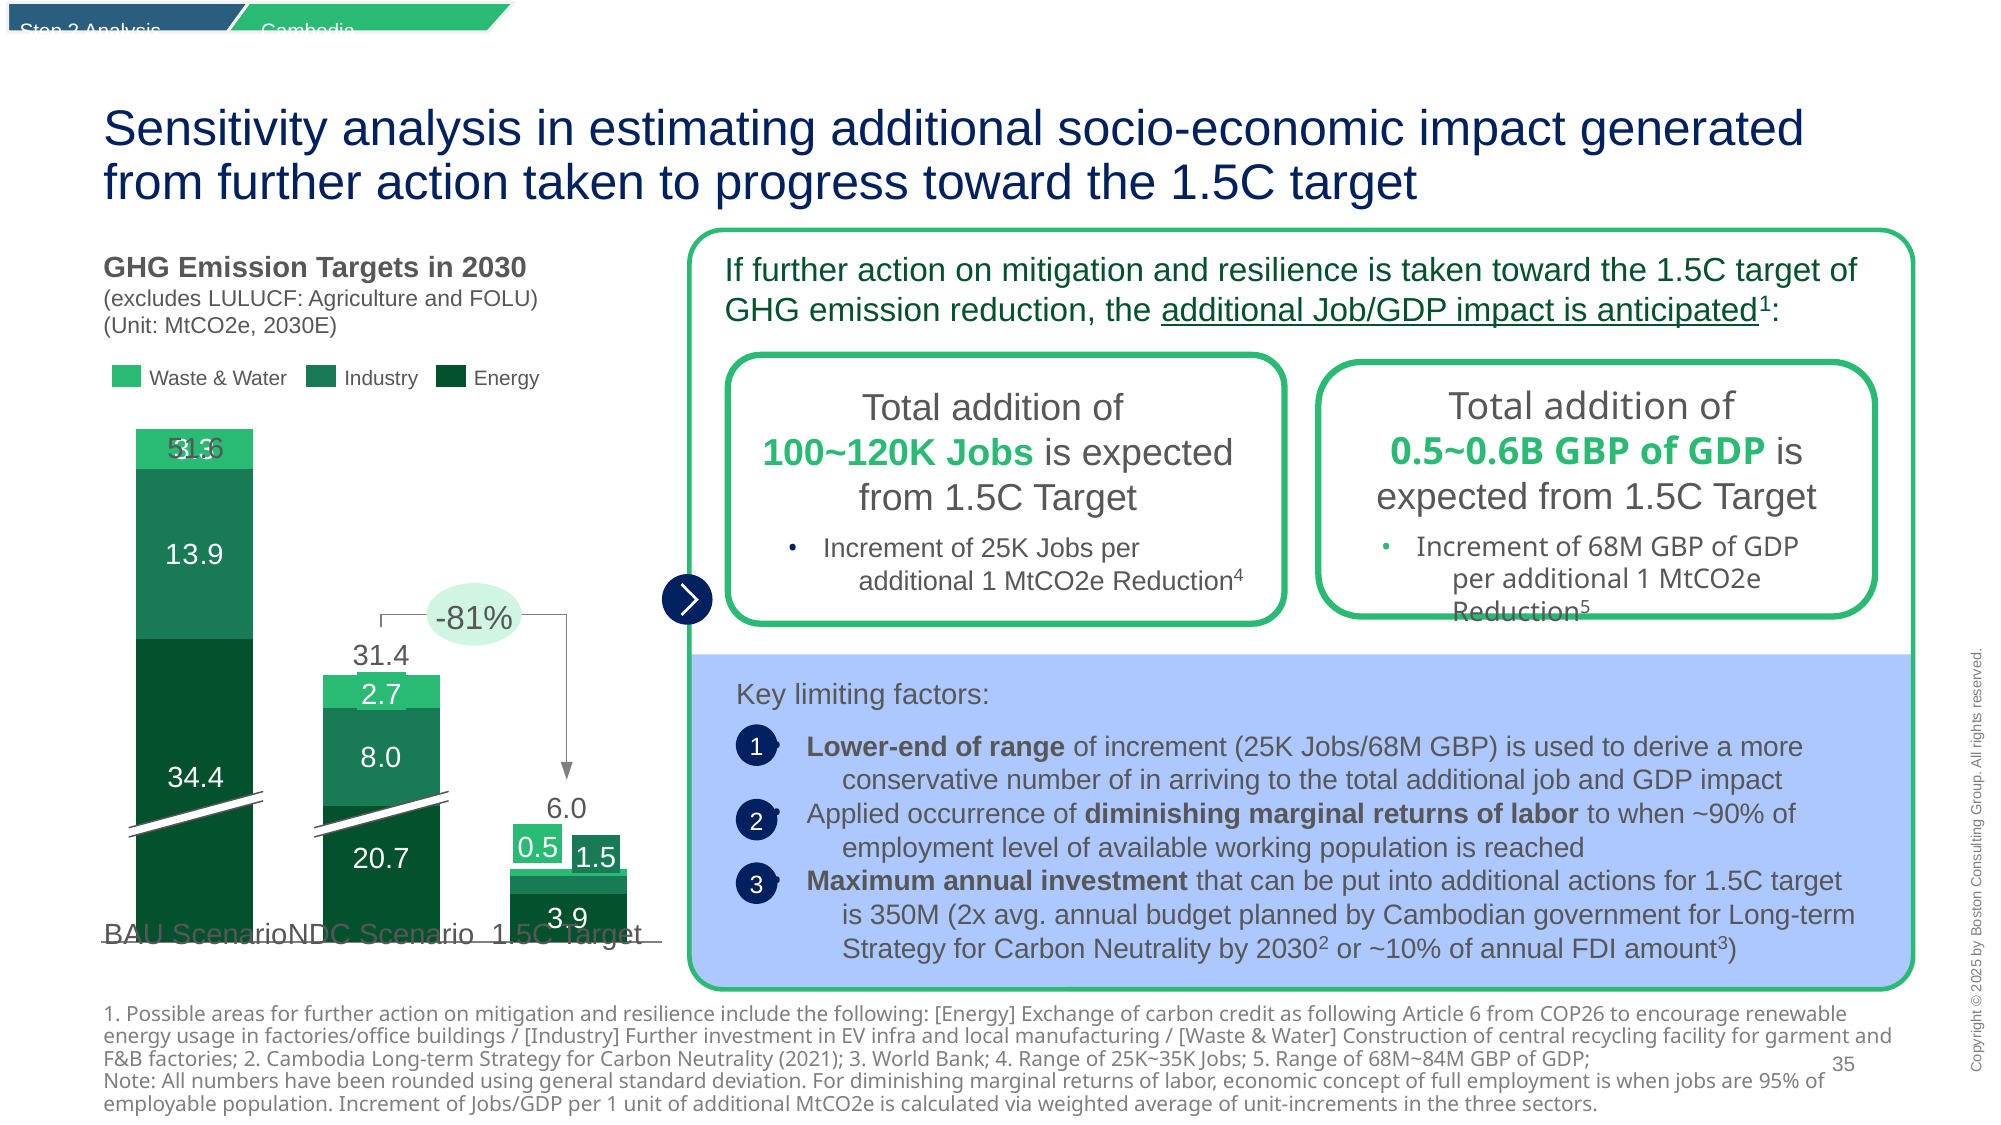

Step 2 Analysis
Cambodia
# Sensitivity analysis in estimating additional socio-economic impact generated from further action taken to progress toward the 1.5C target
GHG Emission Targets in 2030
(excludes LULUCF: Agriculture and FOLU)
(Unit: MtCO2e, 2030E)
If further action on mitigation and resilience is taken toward the 1.5C target of GHG emission reduction, the additional Job/GDP impact is anticipated1:
Total addition of
100~120K Jobs is expected from 1.5C Target
Increment of 25K Jobs per additional 1 MtCO2e Reduction4
Total addition of
0.5~0.6B GBP of GDP is expected from 1.5C Target
Increment of 68M GBP of GDP per additional 1 MtCO2e Reduction5
Waste & Water
Industry
Energy
### Chart
| Category | Series1 | Series2 | Series3 |
|---|---|---|---|
| 1 | 24.8640807665982 | 13.9 | 3.3 |
| 2 | 11.1640807665982 | 8.0 | 2.7 |
| 3 | 3.933 | 1.52 | 0.513 |51.6
-81%
31.4
2.7
Key limiting factors:
1
Lower-end of range of increment (25K Jobs/68M GBP) is used to derive a more conservative number of in arriving to the total additional job and GDP impact
Applied occurrence of diminishing marginal returns of labor to when ~90% of employment level of available working population is reached
Maximum annual investment that can be put into additional actions for 1.5C target is 350M (2x avg. annual budget planned by Cambodian government for Long-term Strategy for Carbon Neutrality by 20302 or ~10% of annual FDI amount3)
34.4
6.0
2
0.5
1.5
20.7
3
BAU Scenario
NDC Scenario
1.5C Target
1. Possible areas for further action on mitigation and resilience include the following: [Energy] Exchange of carbon credit as following Article 6 from COP26 to encourage renewable energy usage in factories/office buildings / [Industry] Further investment in EV infra and local manufacturing / [Waste & Water] Construction of central recycling facility for garment and F&B factories; 2. Cambodia Long-term Strategy for Carbon Neutrality (2021); 3. World Bank; 4. Range of 25K~35K Jobs; 5. Range of 68M~84M GBP of GDP;
Note: All numbers have been rounded using general standard deviation. For diminishing marginal returns of labor, economic concept of full employment is when jobs are 95% of employable population. Increment of Jobs/GDP per 1 unit of additional MtCO2e is calculated via weighted average of unit-increments in the three sectors.